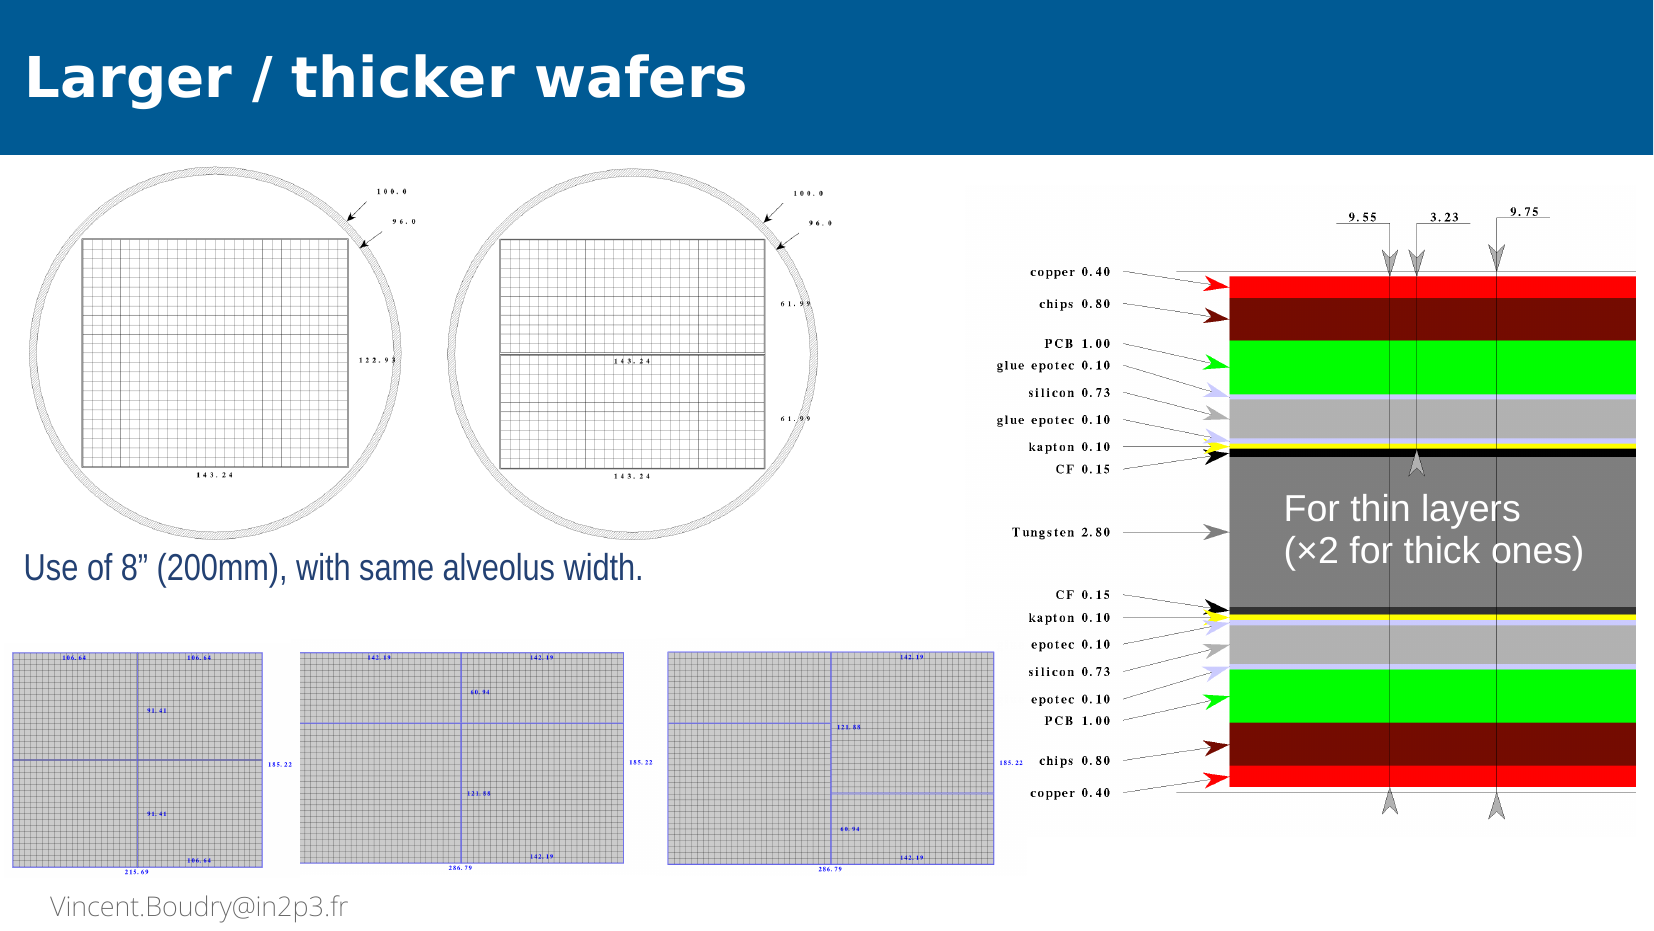

# Larger / thicker wafers
For thin layers
(×2 for thick ones)
Use of 8” (200mm), with same alveolus width.